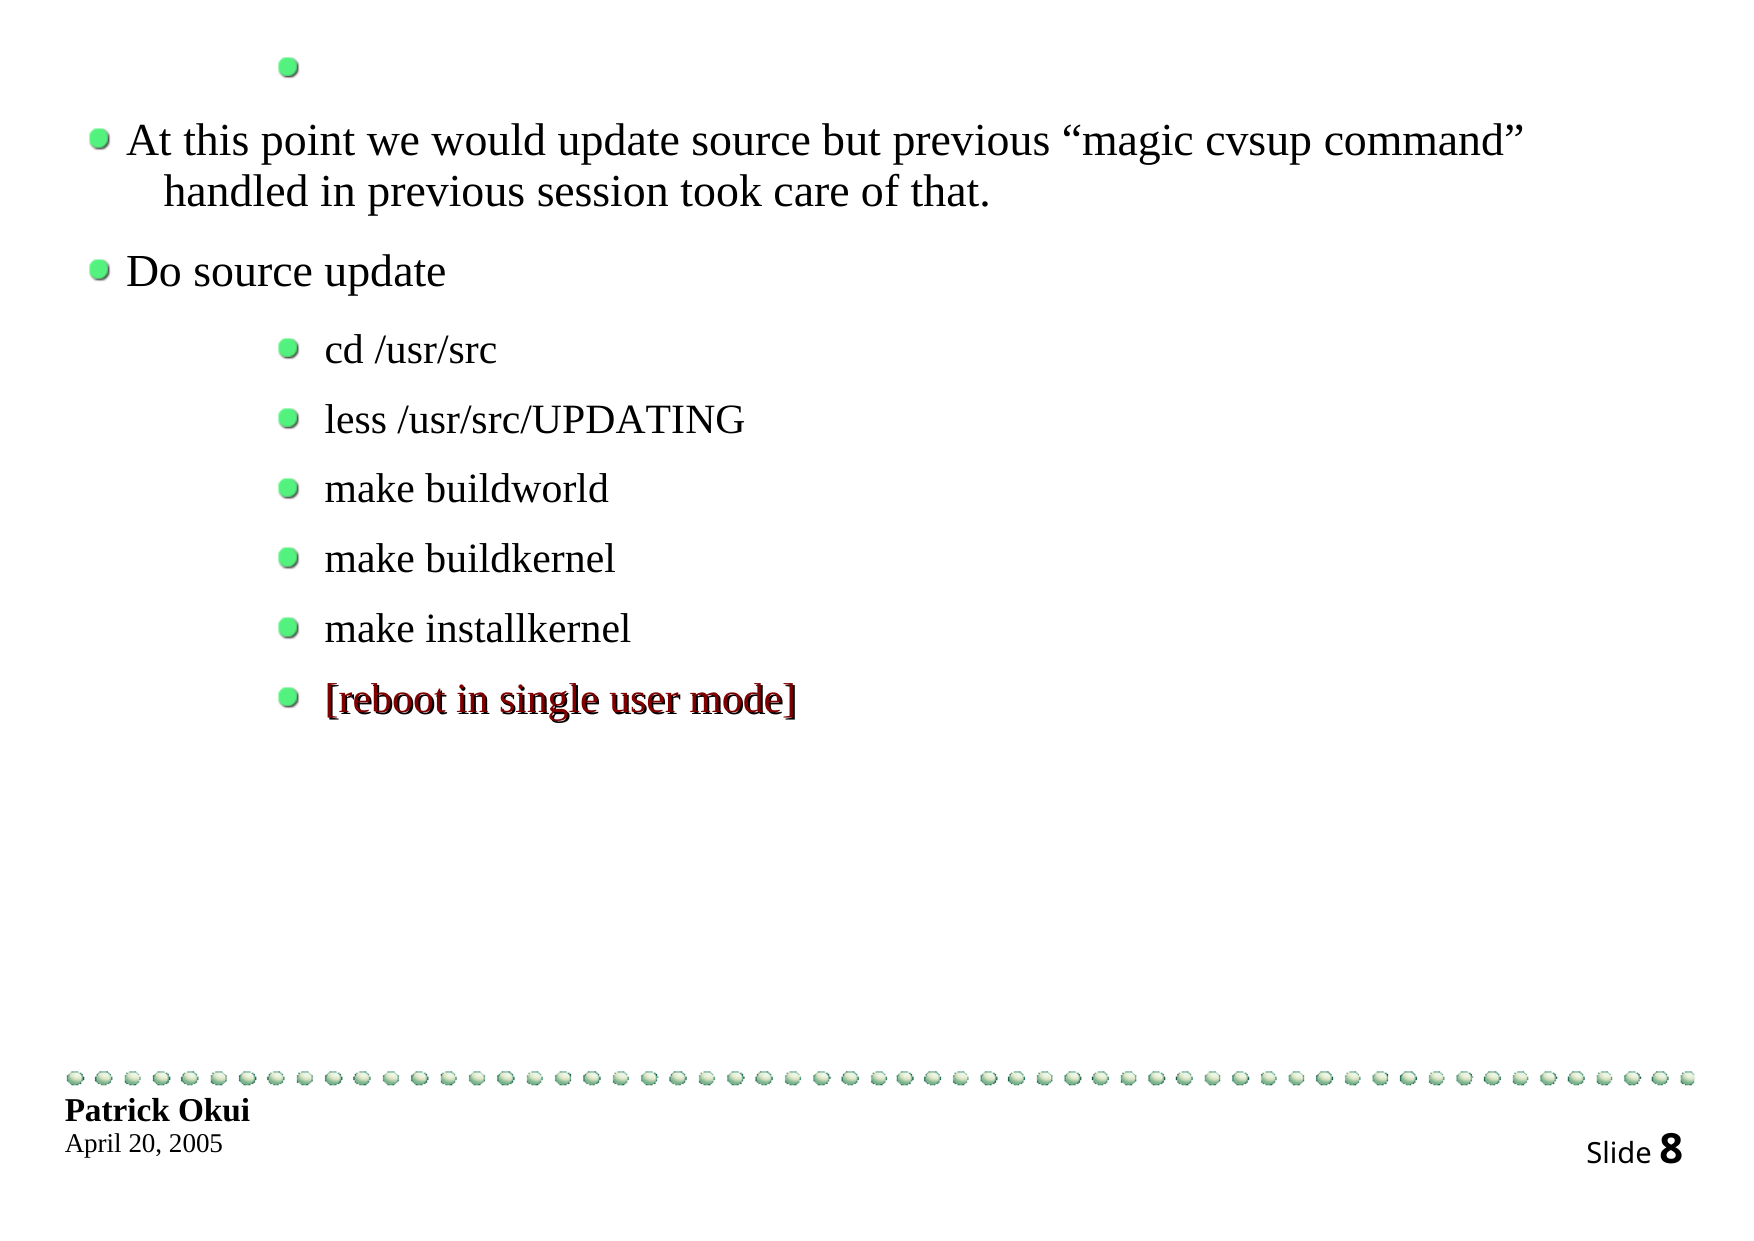

# At this point we would update source but previous “magic cvsup command” handled in previous session took care of that.
Do source update
cd /usr/src
less /usr/src/UPDATING
make buildworld
make buildkernel
make installkernel
[reboot in single user mode]